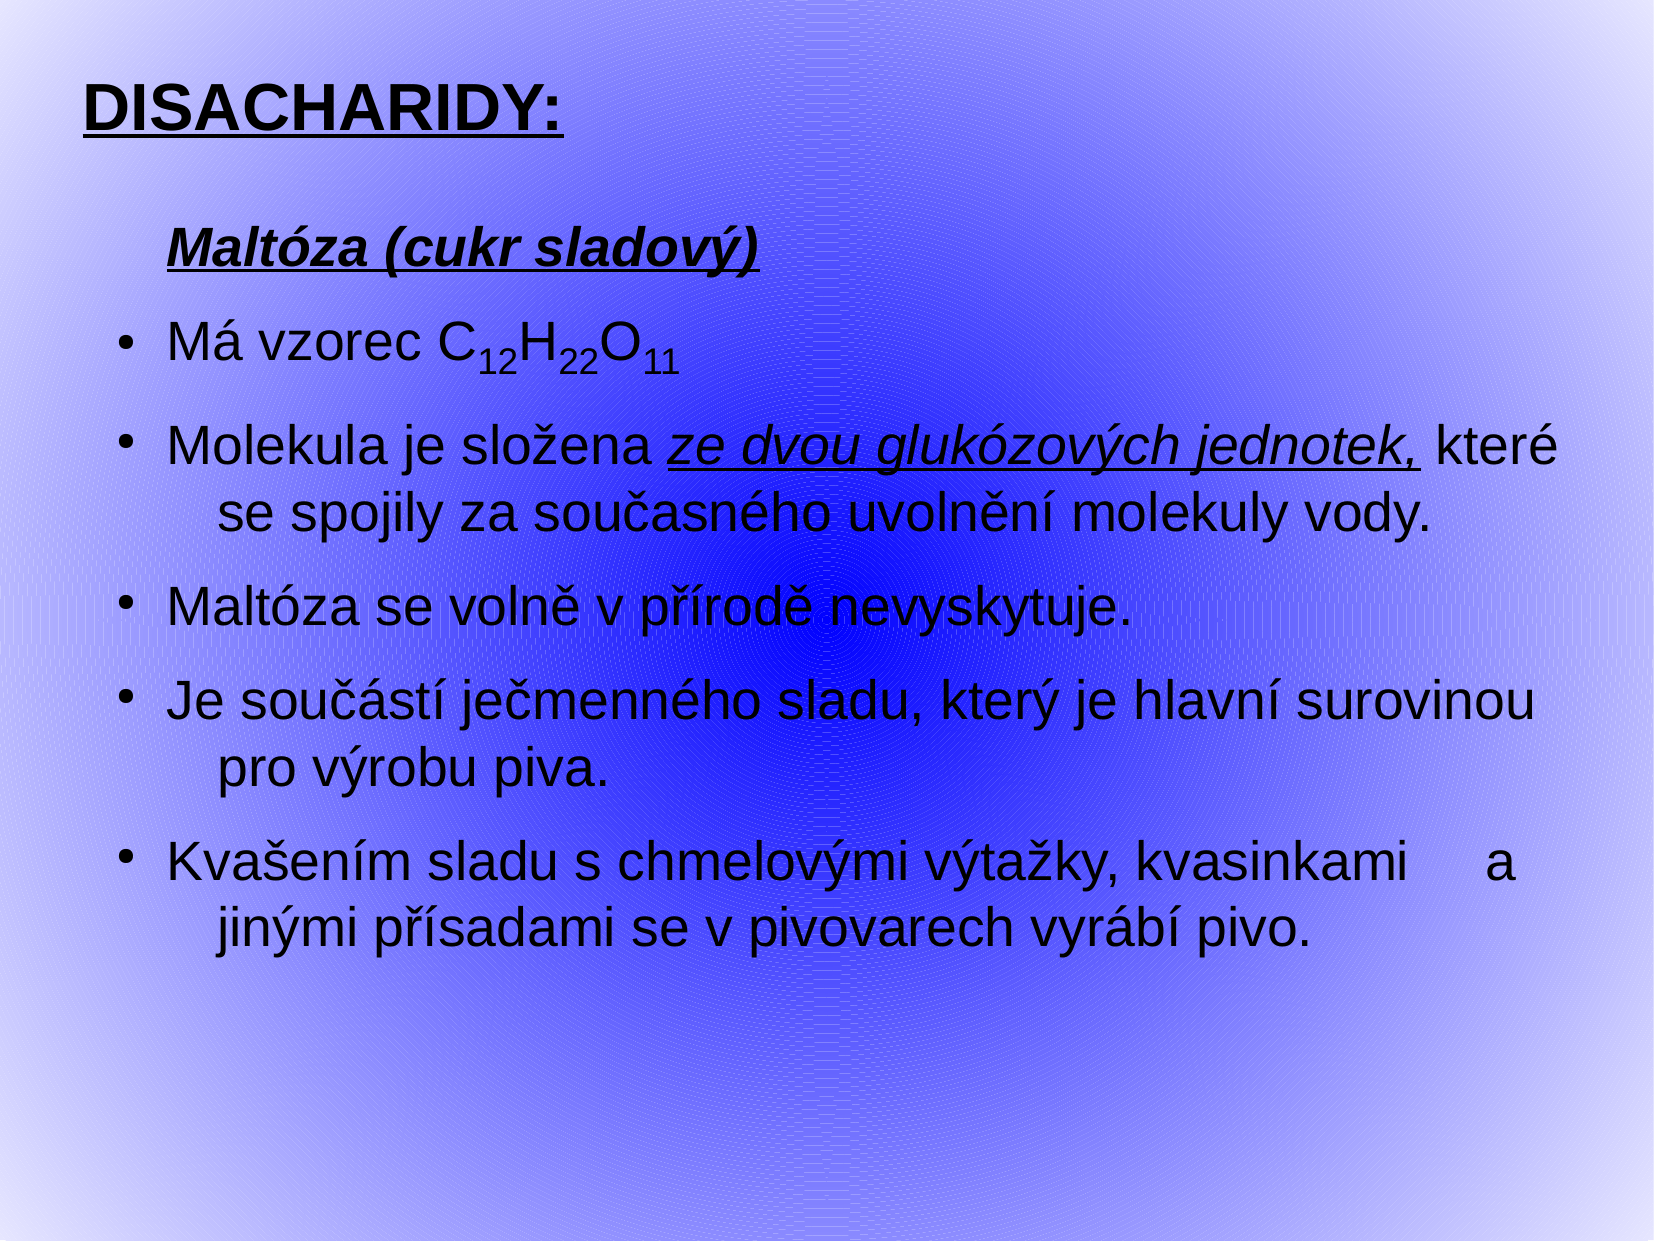

# DISACHARIDY:
Maltóza (cukr sladový)
Má vzorec C12H22O11
Molekula je složena ze dvou glukózových jednotek, které se spojily za současného uvolnění molekuly vody.
Maltóza se volně v přírodě nevyskytuje.
Je součástí ječmenného sladu, který je hlavní surovinou pro výrobu piva.
Kvašením sladu s chmelovými výtažky, kvasinkami a jinými přísadami se v pivovarech vyrábí pivo.